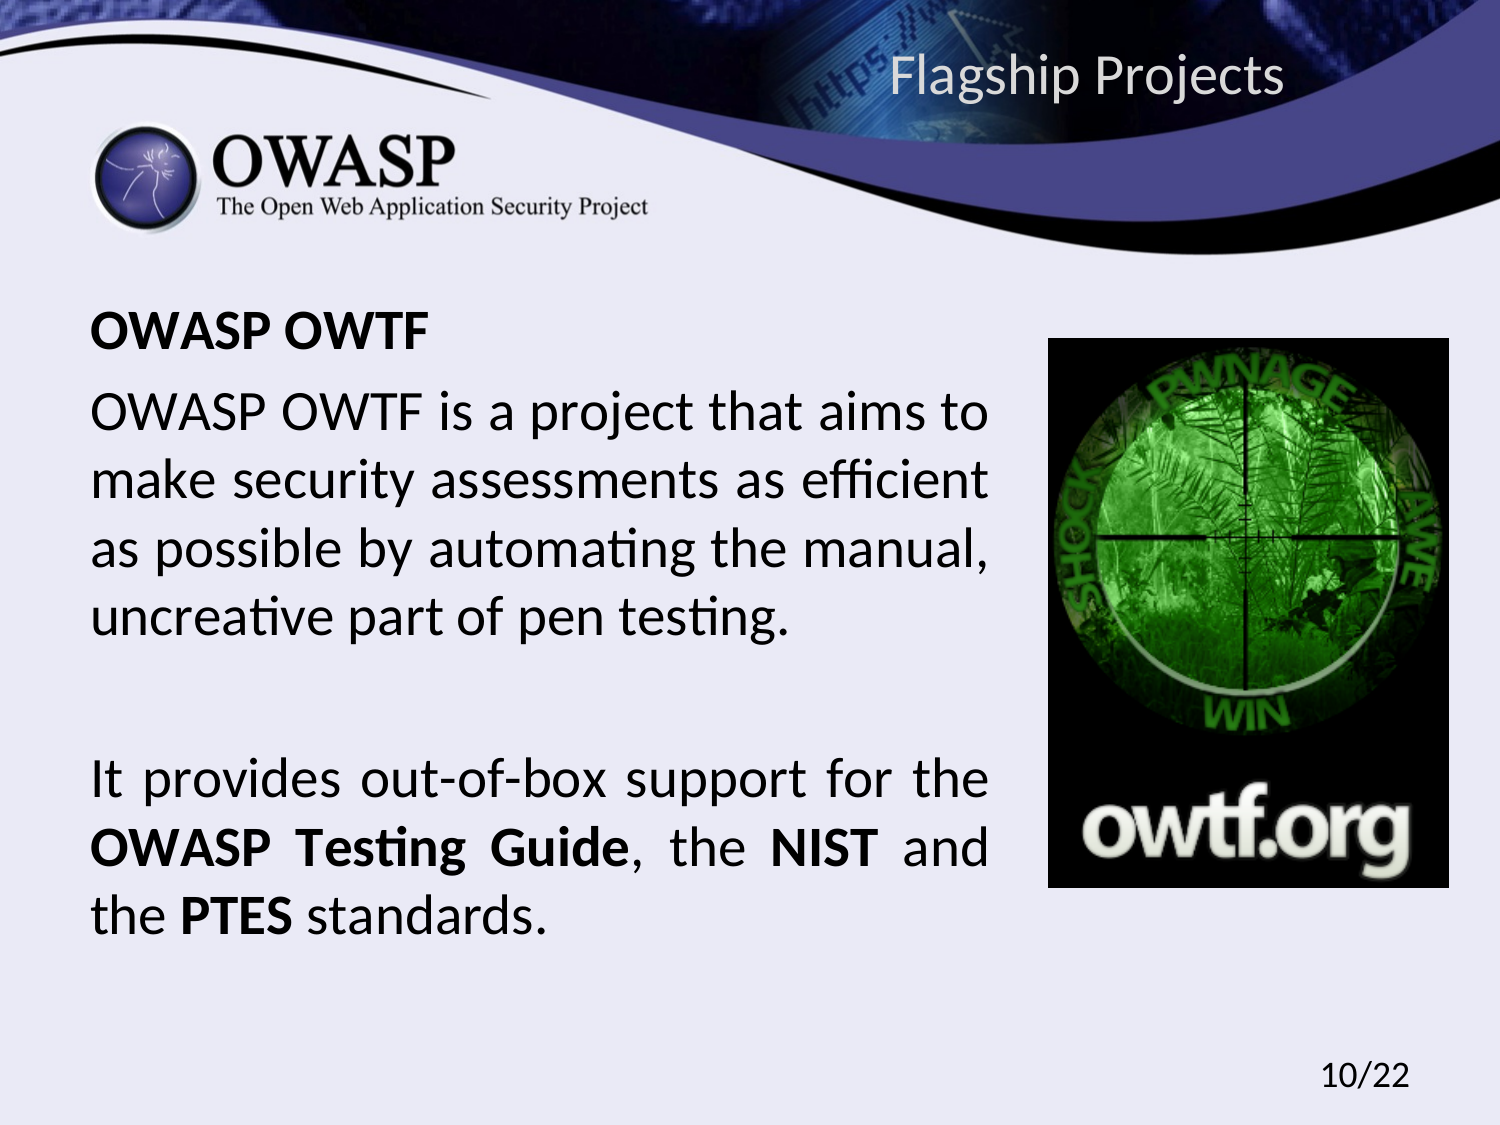

Flagship Projects
# OWASP OWTF
OWASP OWTF is a project that aims to make security assessments as efficient as possible by automating the manual, uncreative part of pen testing.
It provides out-of-box support for the OWASP Testing Guide, the NIST and the PTES standards.
10